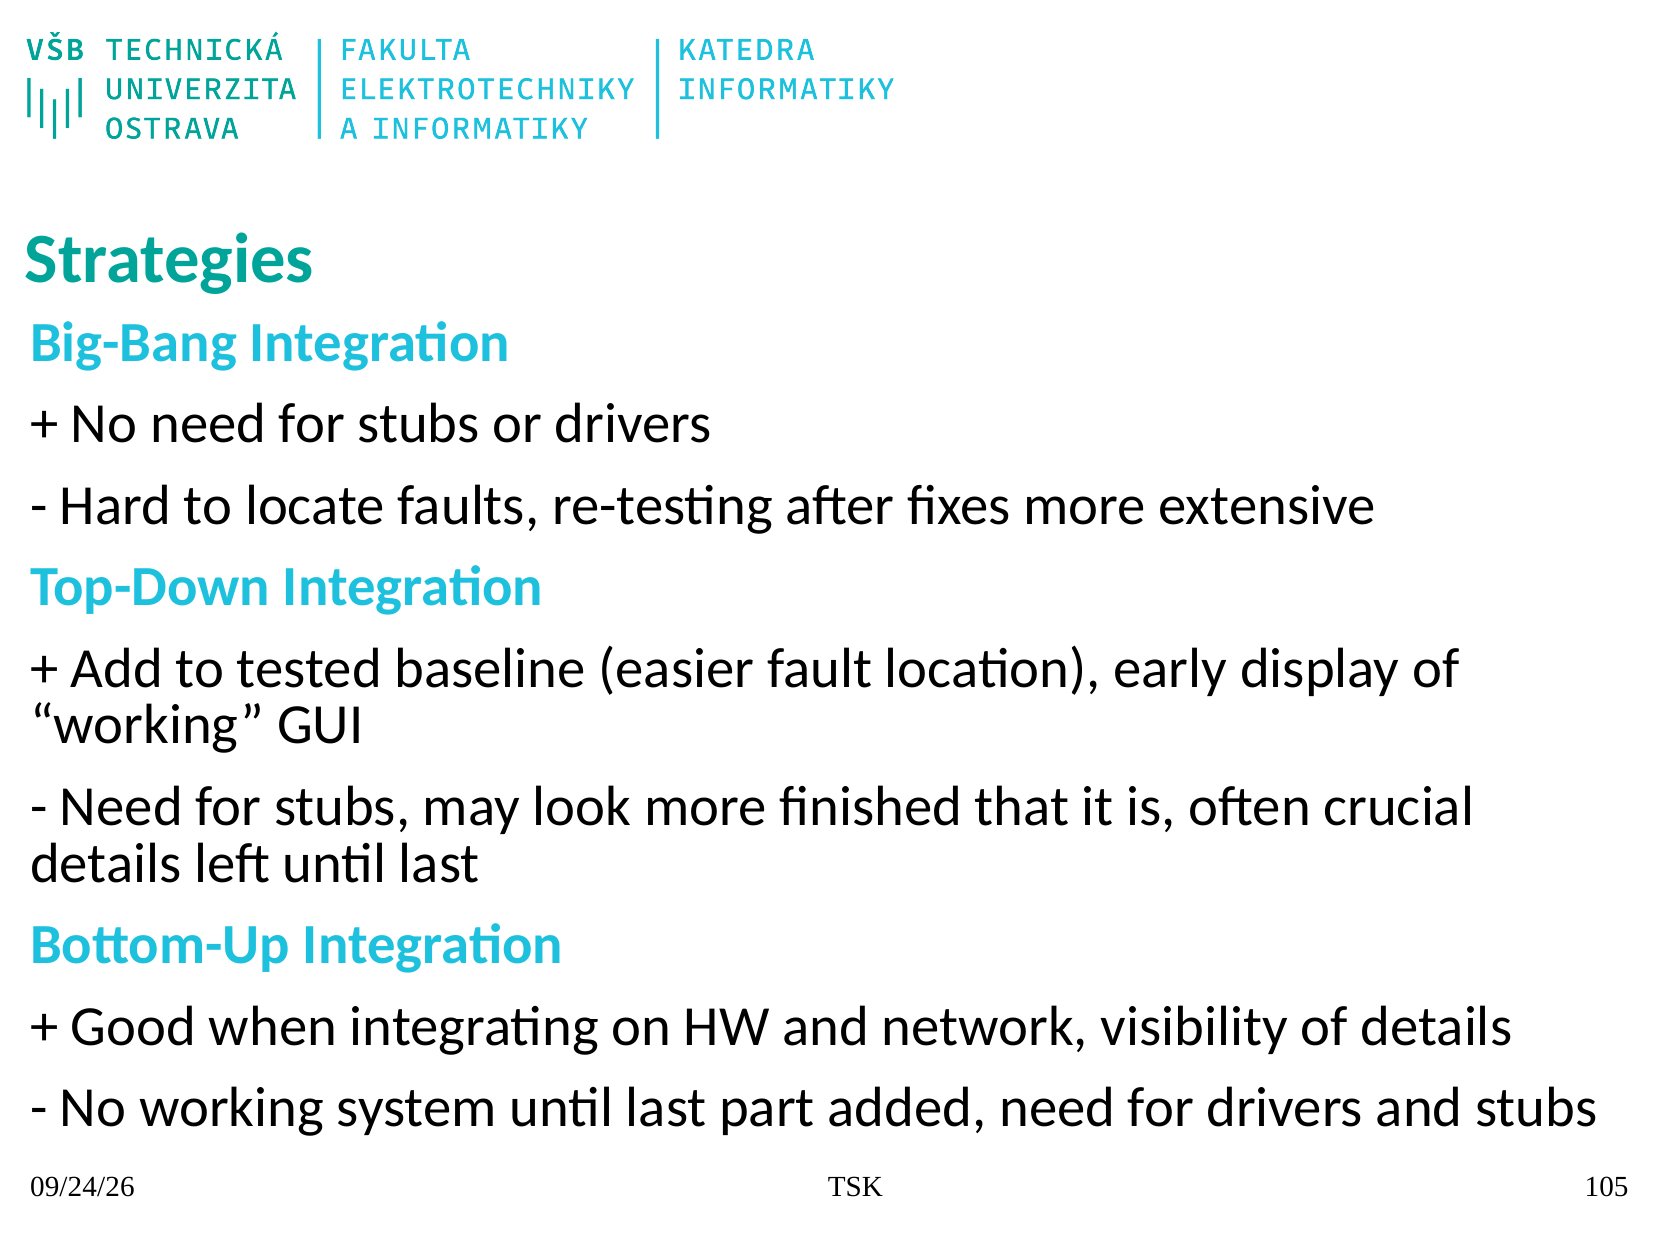

# Strategies
Big-Bang Integration
+ No need for stubs or drivers
- Hard to locate faults, re-testing after fixes more extensive
Top-Down Integration
+ Add to tested baseline (easier fault location), early display of “working” GUI
- Need for stubs, may look more finished that it is, often crucial details left until last
Bottom-Up Integration
+ Good when integrating on HW and network, visibility of details
- No working system until last part added, need for drivers and stubs
TSK
105